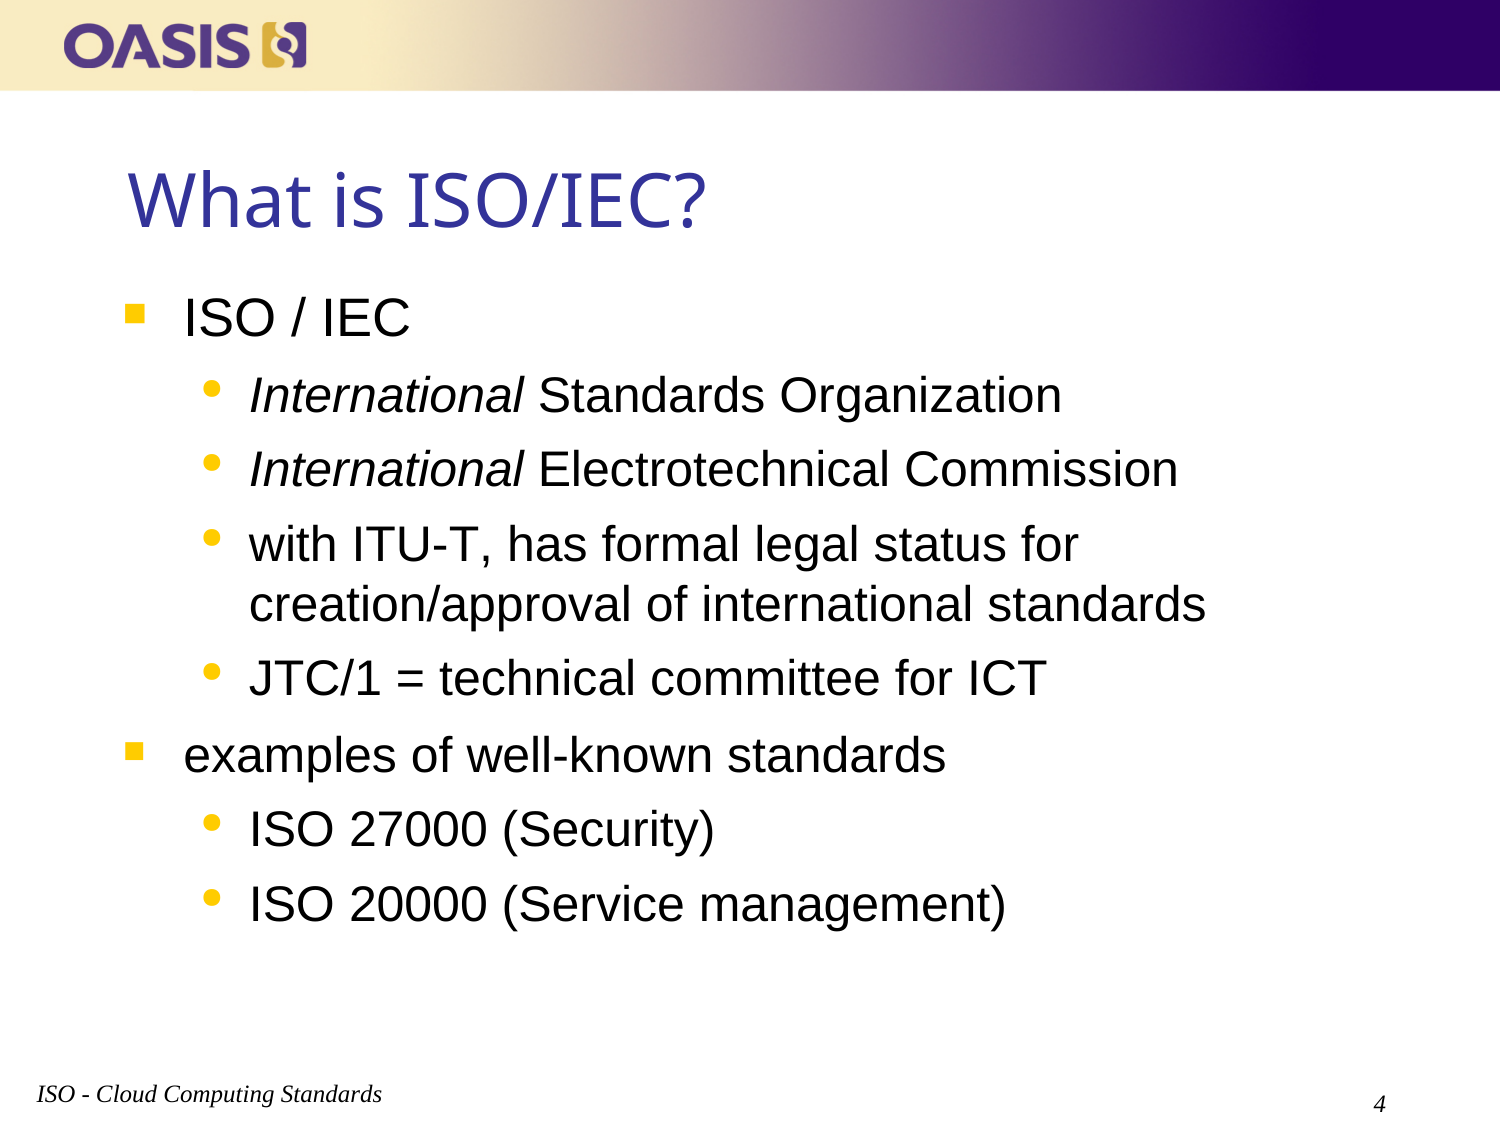

# What is ISO/IEC?
ISO / IEC
International Standards Organization
International Electrotechnical Commission
with ITU-T, has formal legal status for creation/approval of international standards
JTC/1 = technical committee for ICT
examples of well-known standards
ISO 27000 (Security)
ISO 20000 (Service management)